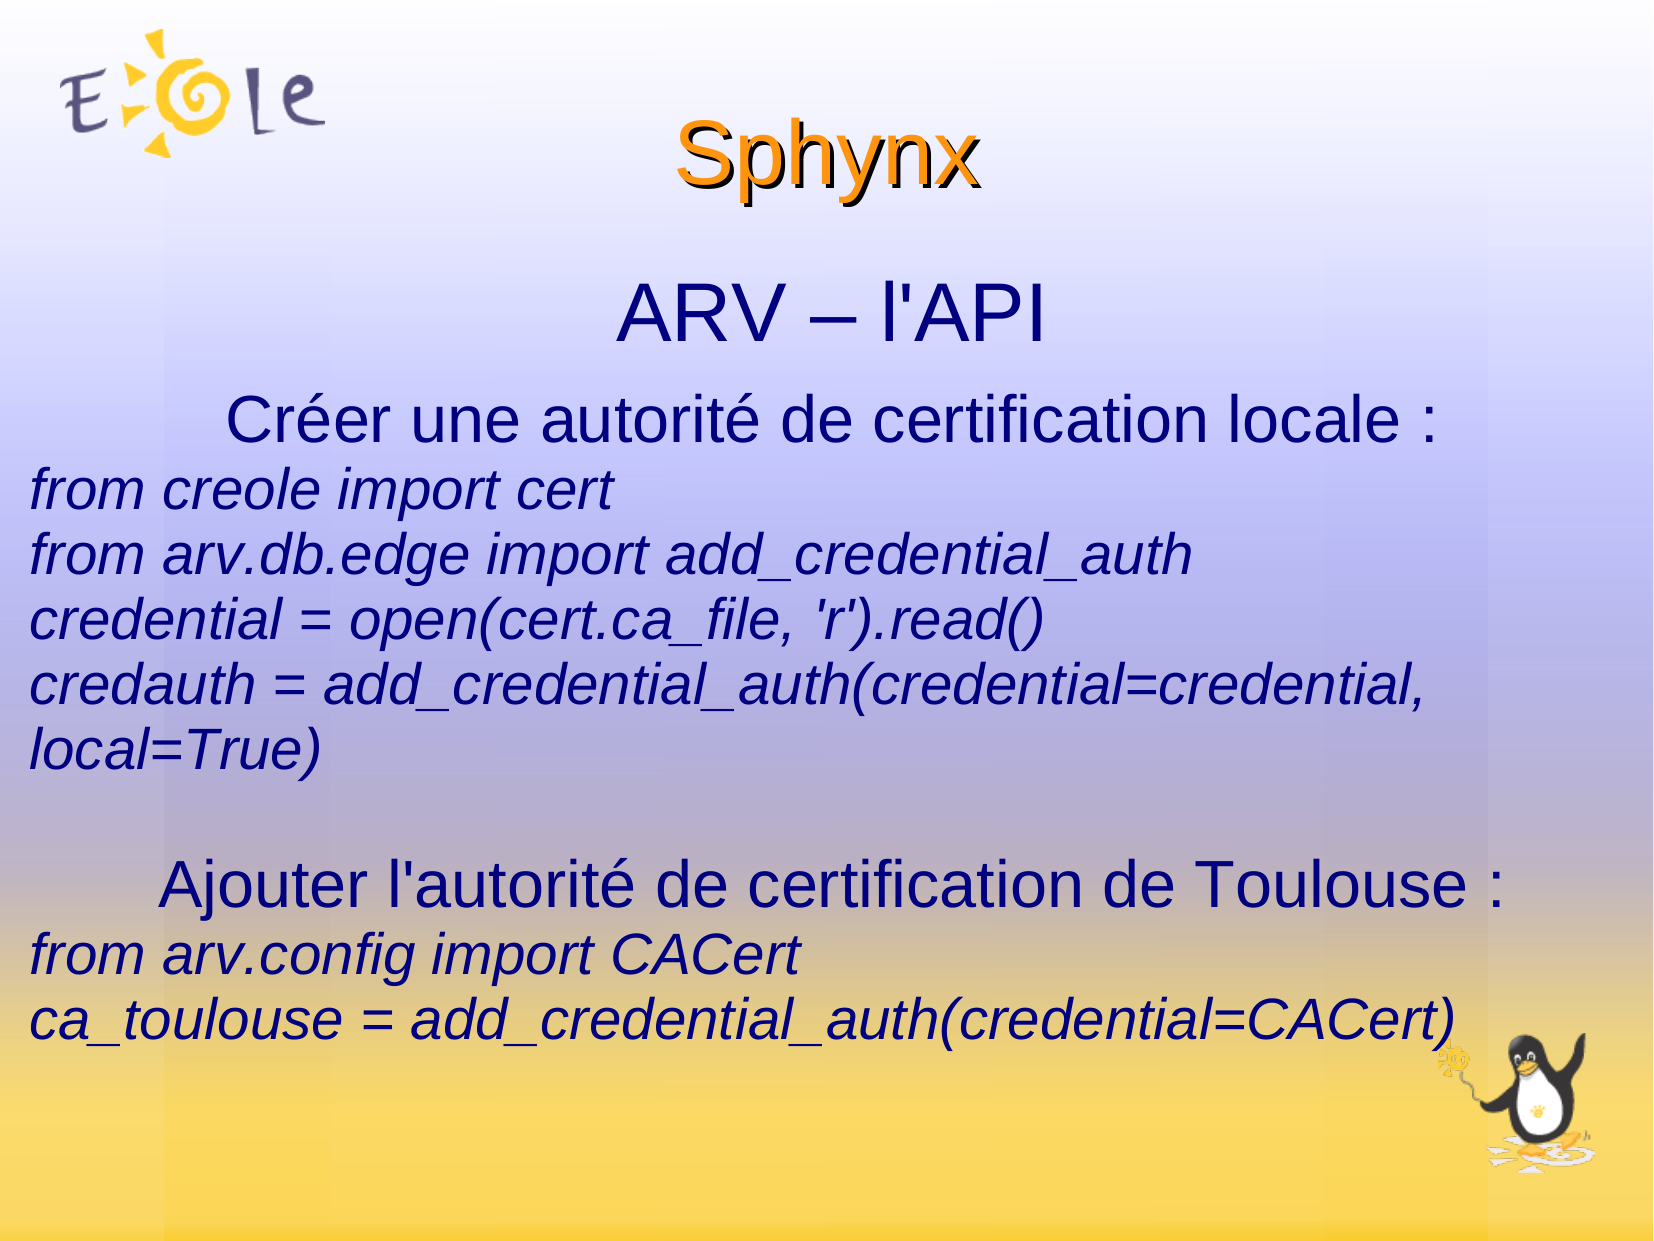

# Sphynx
ARV – l'API
Créer une autorité de certification locale :
from creole import cert
from arv.db.edge import add_credential_auth
credential = open(cert.ca_file, 'r').read()
credauth = add_credential_auth(credential=credential, local=True)
Ajouter l'autorité de certification de Toulouse :
from arv.config import CACert
ca_toulouse = add_credential_auth(credential=CACert)